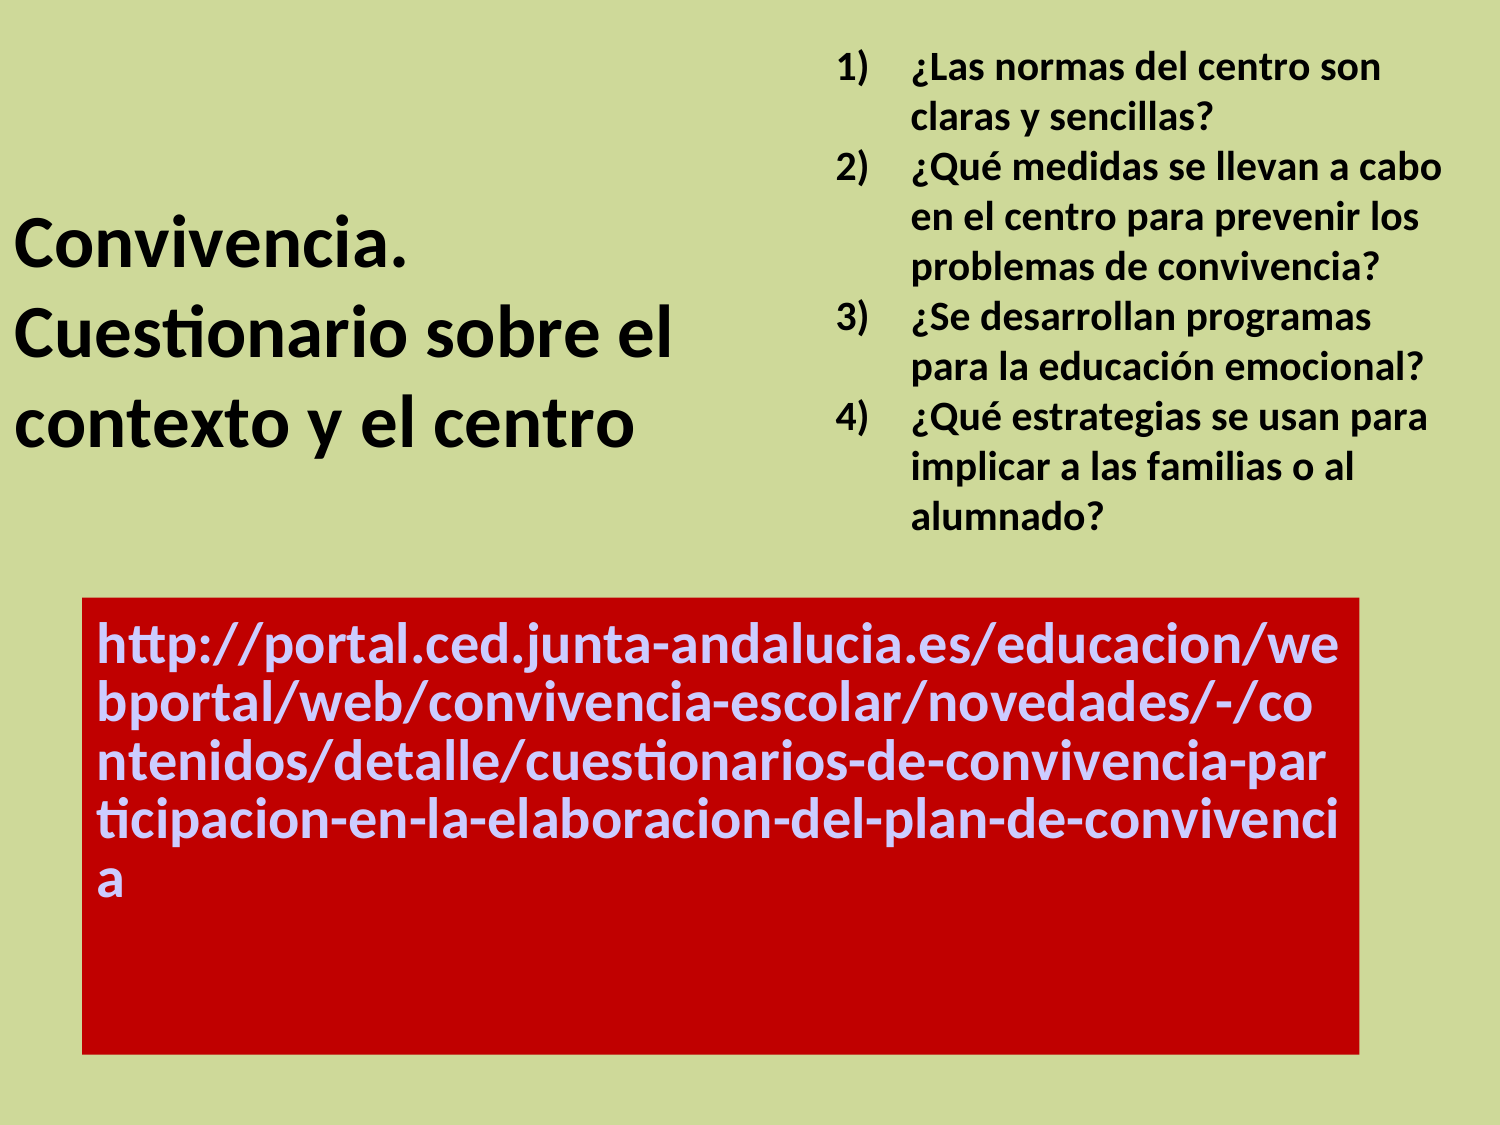

¿Las normas del centro son claras y sencillas?
¿Qué medidas se llevan a cabo en el centro para prevenir los problemas de convivencia?
¿Se desarrollan programas para la educación emocional?
¿Qué estrategias se usan para implicar a las familias o al alumnado?
# Convivencia. Cuestionario sobre el contexto y el centro
http://portal.ced.junta-andalucia.es/educacion/webportal/web/convivencia-escolar/novedades/-/contenidos/detalle/cuestionarios-de-convivencia-participacion-en-la-elaboracion-del-plan-de-convivencia